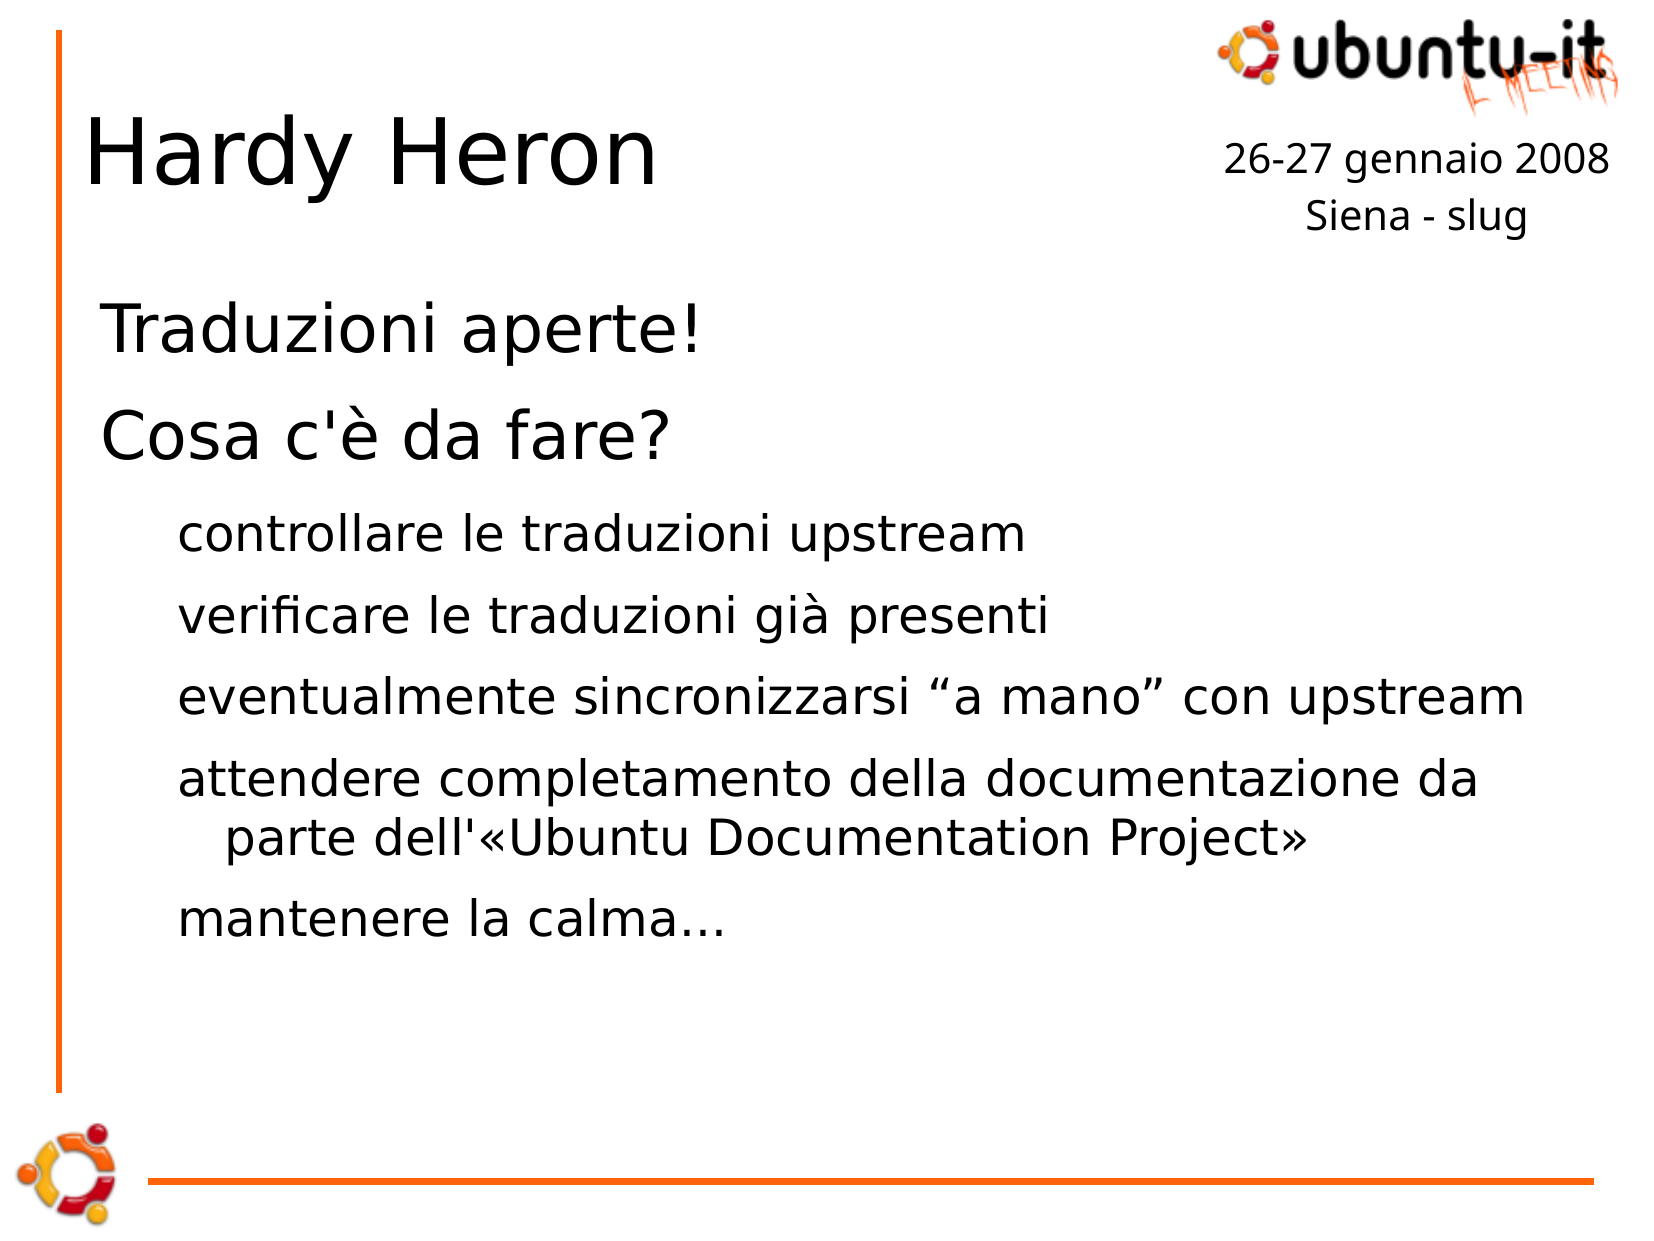

# Hardy Heron
Traduzioni aperte!
Cosa c'è da fare?
controllare le traduzioni upstream
verificare le traduzioni già presenti
eventualmente sincronizzarsi “a mano” con upstream
attendere completamento della documentazione da parte dell'«Ubuntu Documentation Project»
mantenere la calma...